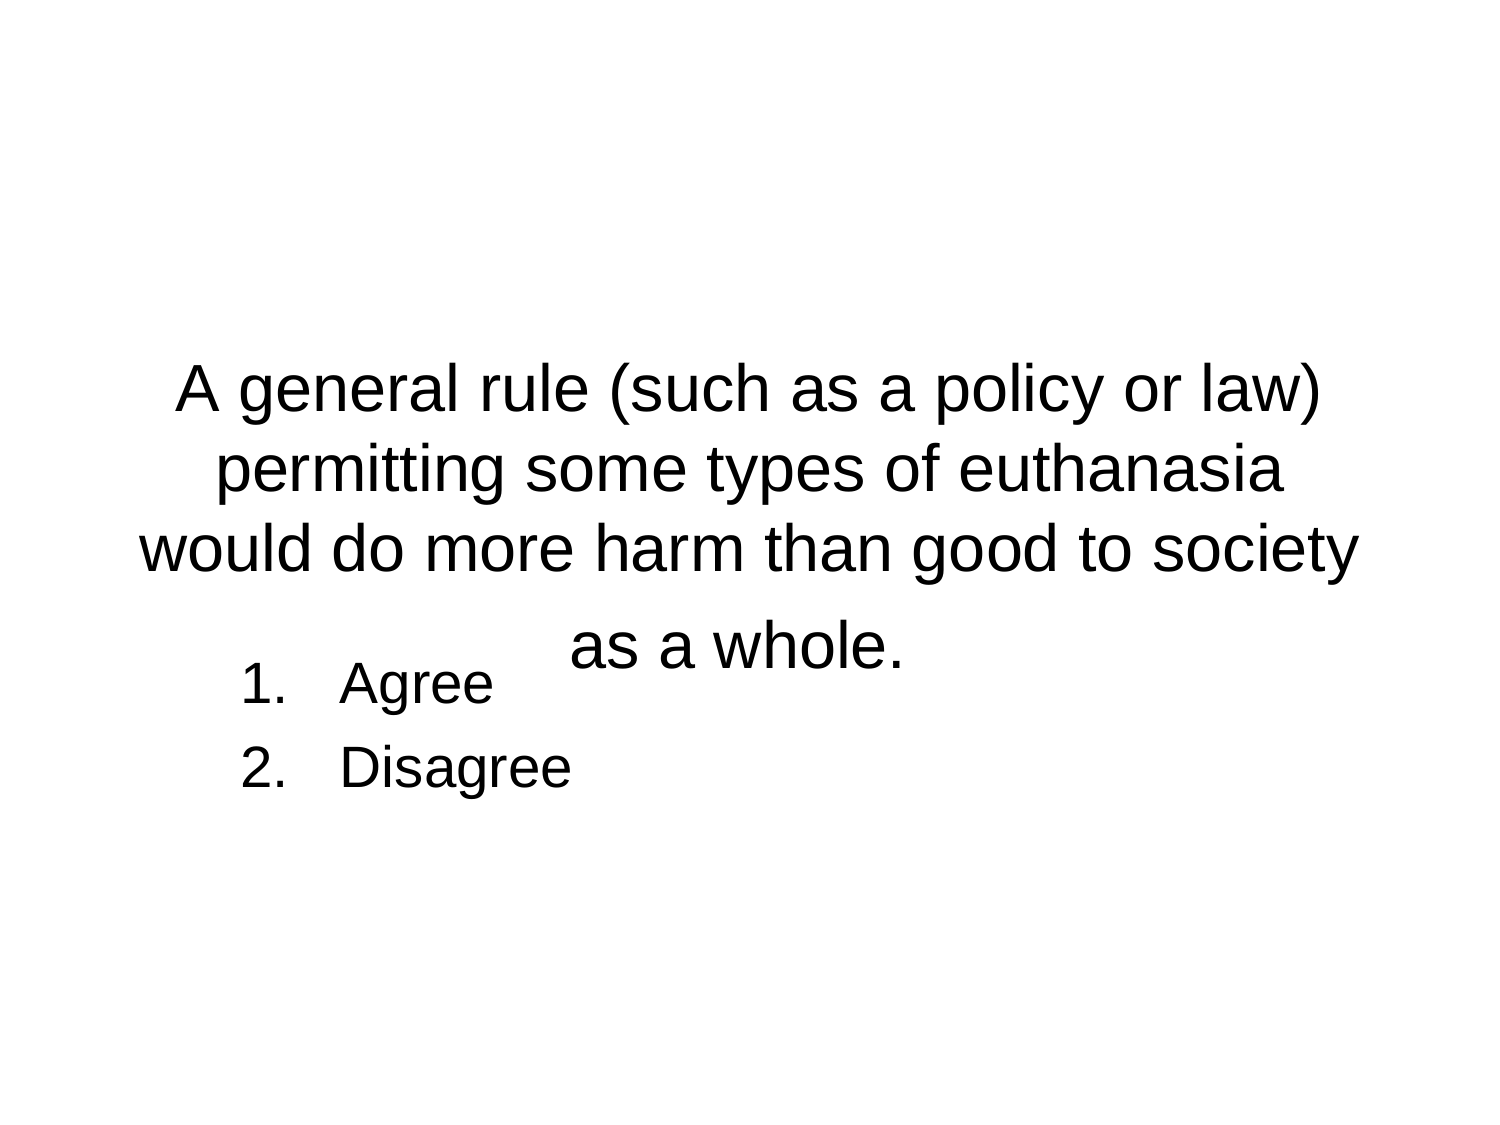

# A general rule (such as a policy or law) permitting some types of euthanasia would do more harm than good to society as a whole.
Agree
Disagree